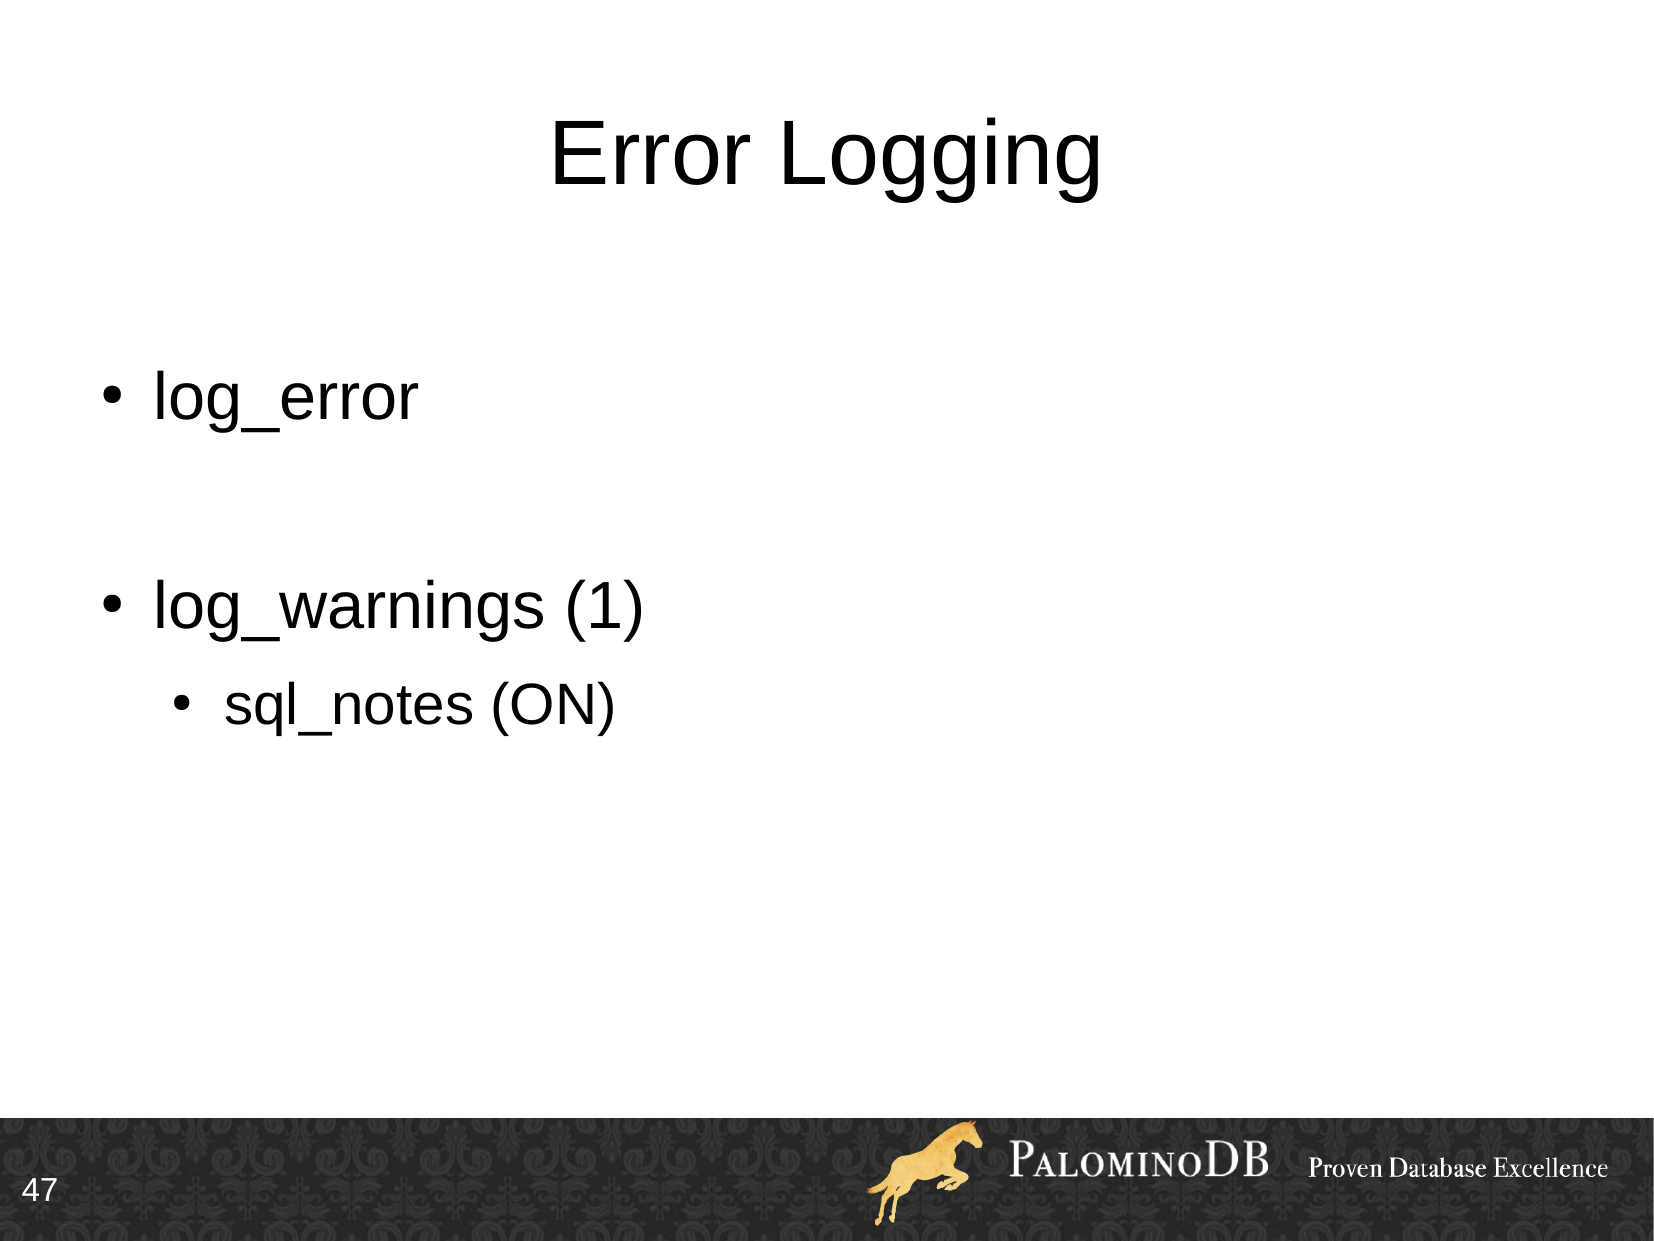

# Error Logging
log_error
log_warnings (1)
sql_notes (ON)